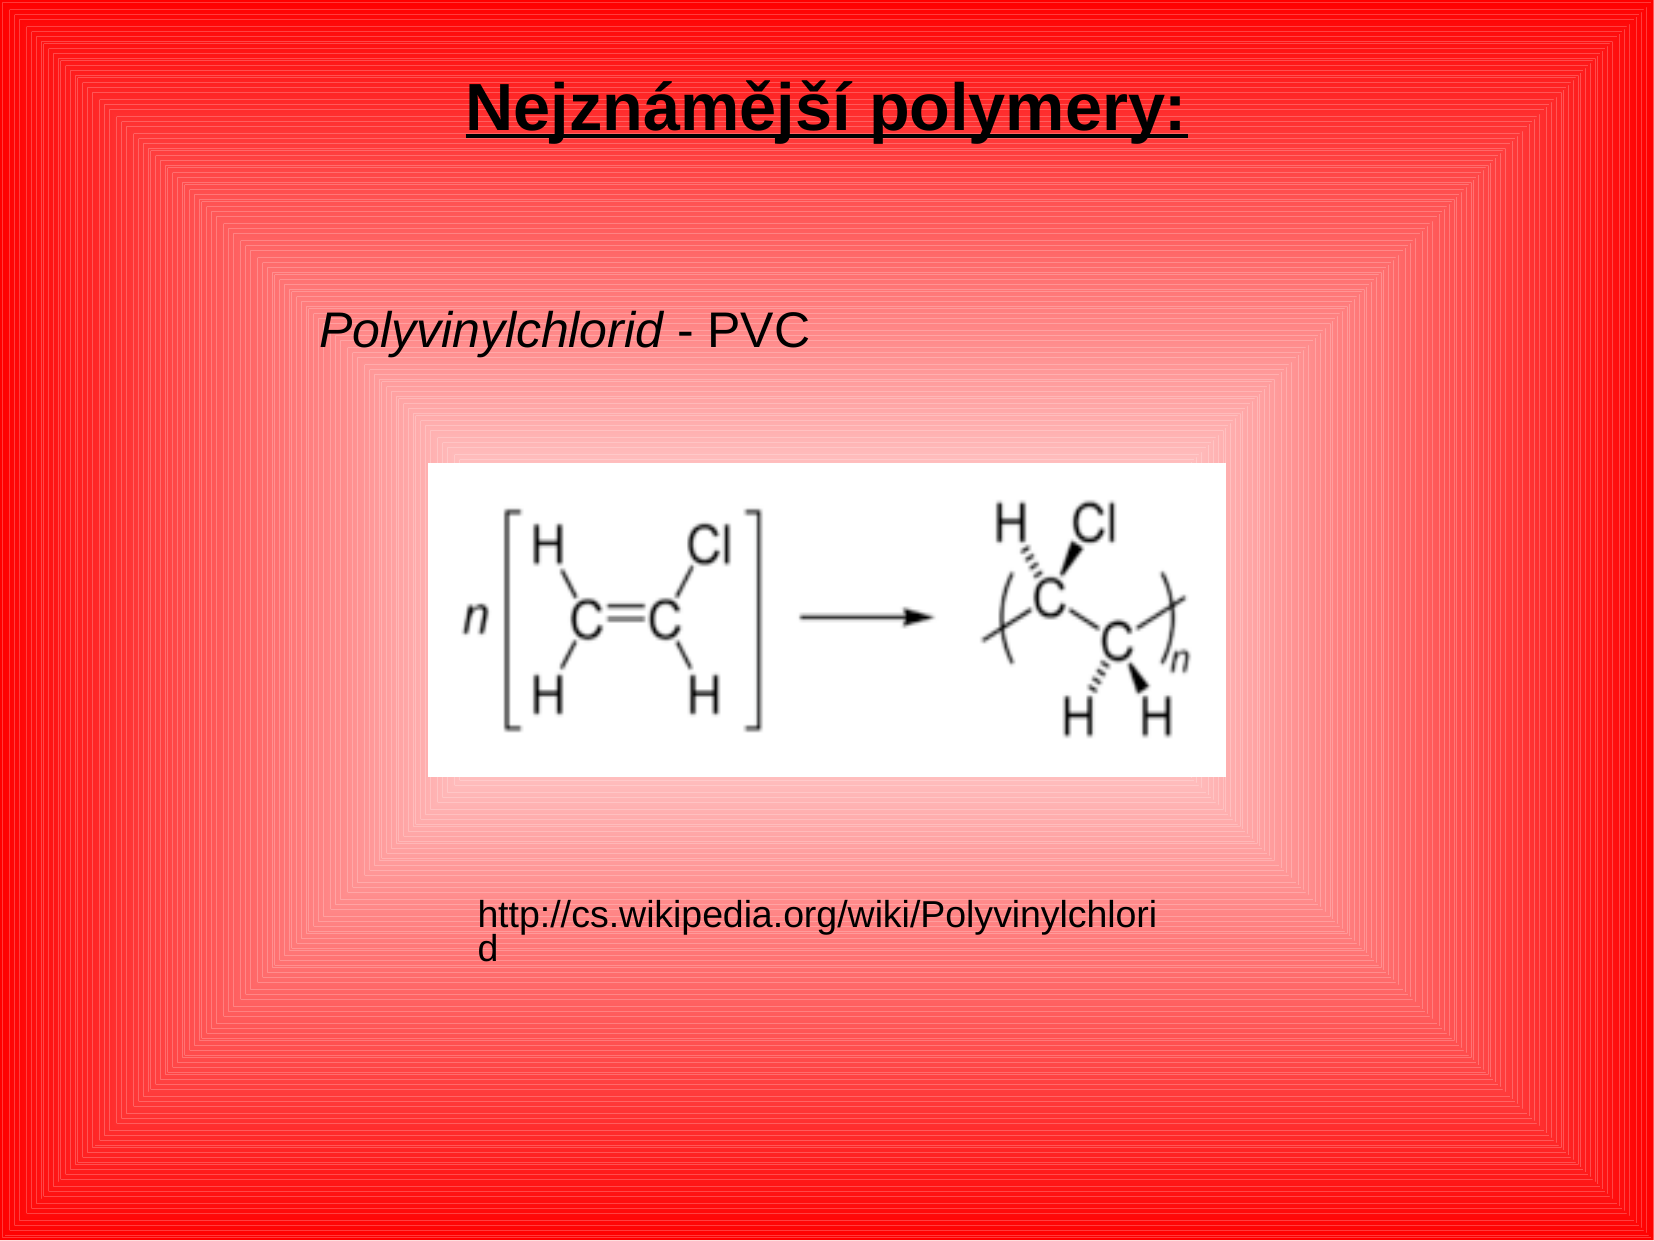

# Nejznámější polymery:
 Polyvinylchlorid - PVC
http://cs.wikipedia.org/wiki/Polyvinylchlorid